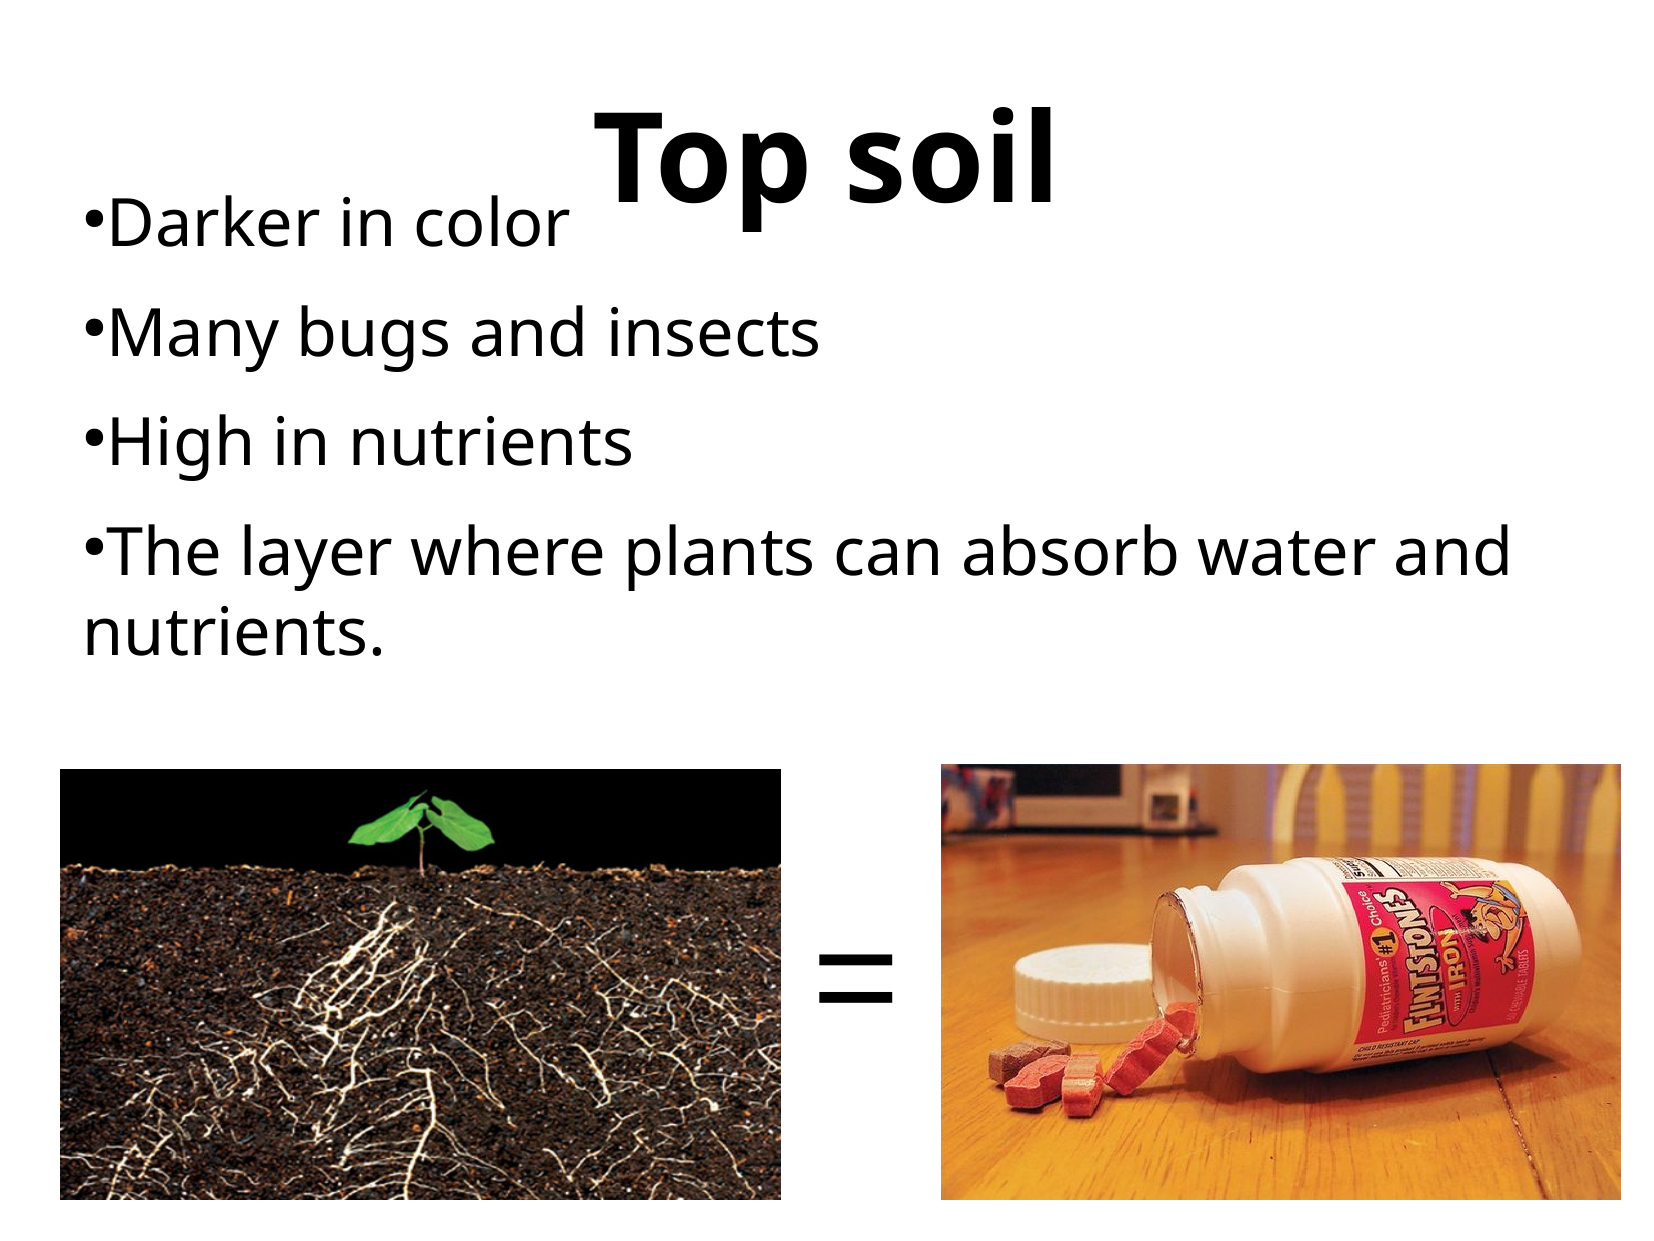

# Top soil
Darker in color
Many bugs and insects
High in nutrients
The layer where plants can absorb water and nutrients.
=